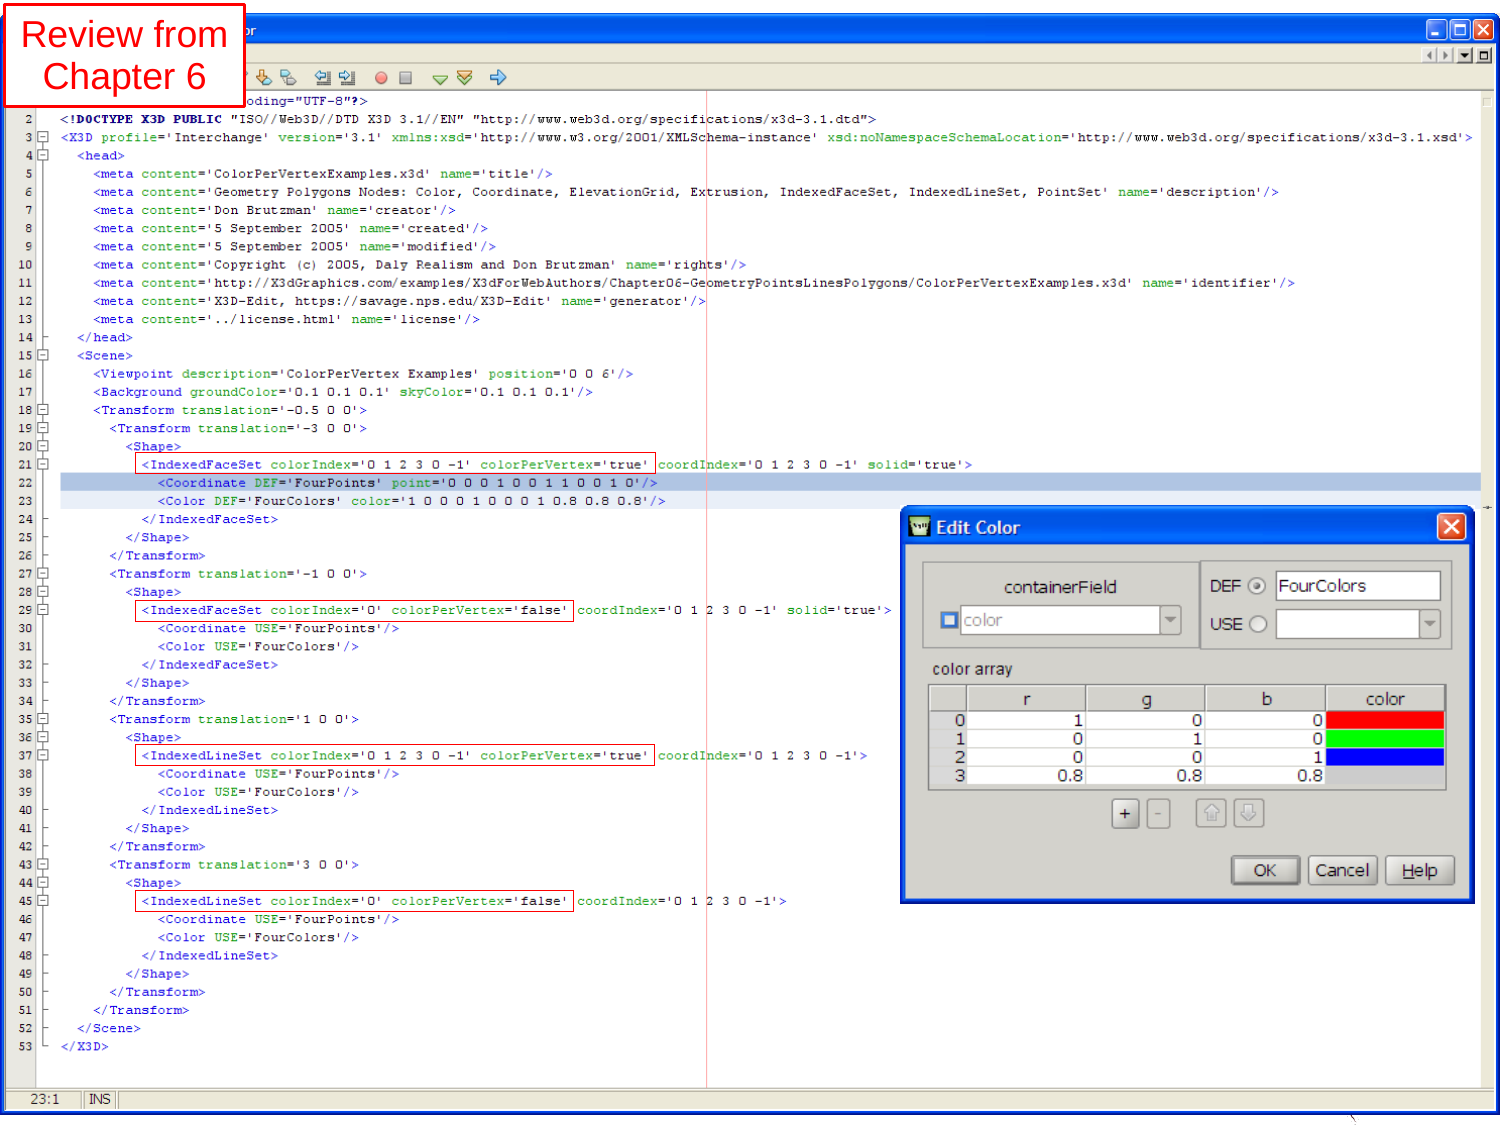

Review from
Chapter 6
# ColorPerVertex example